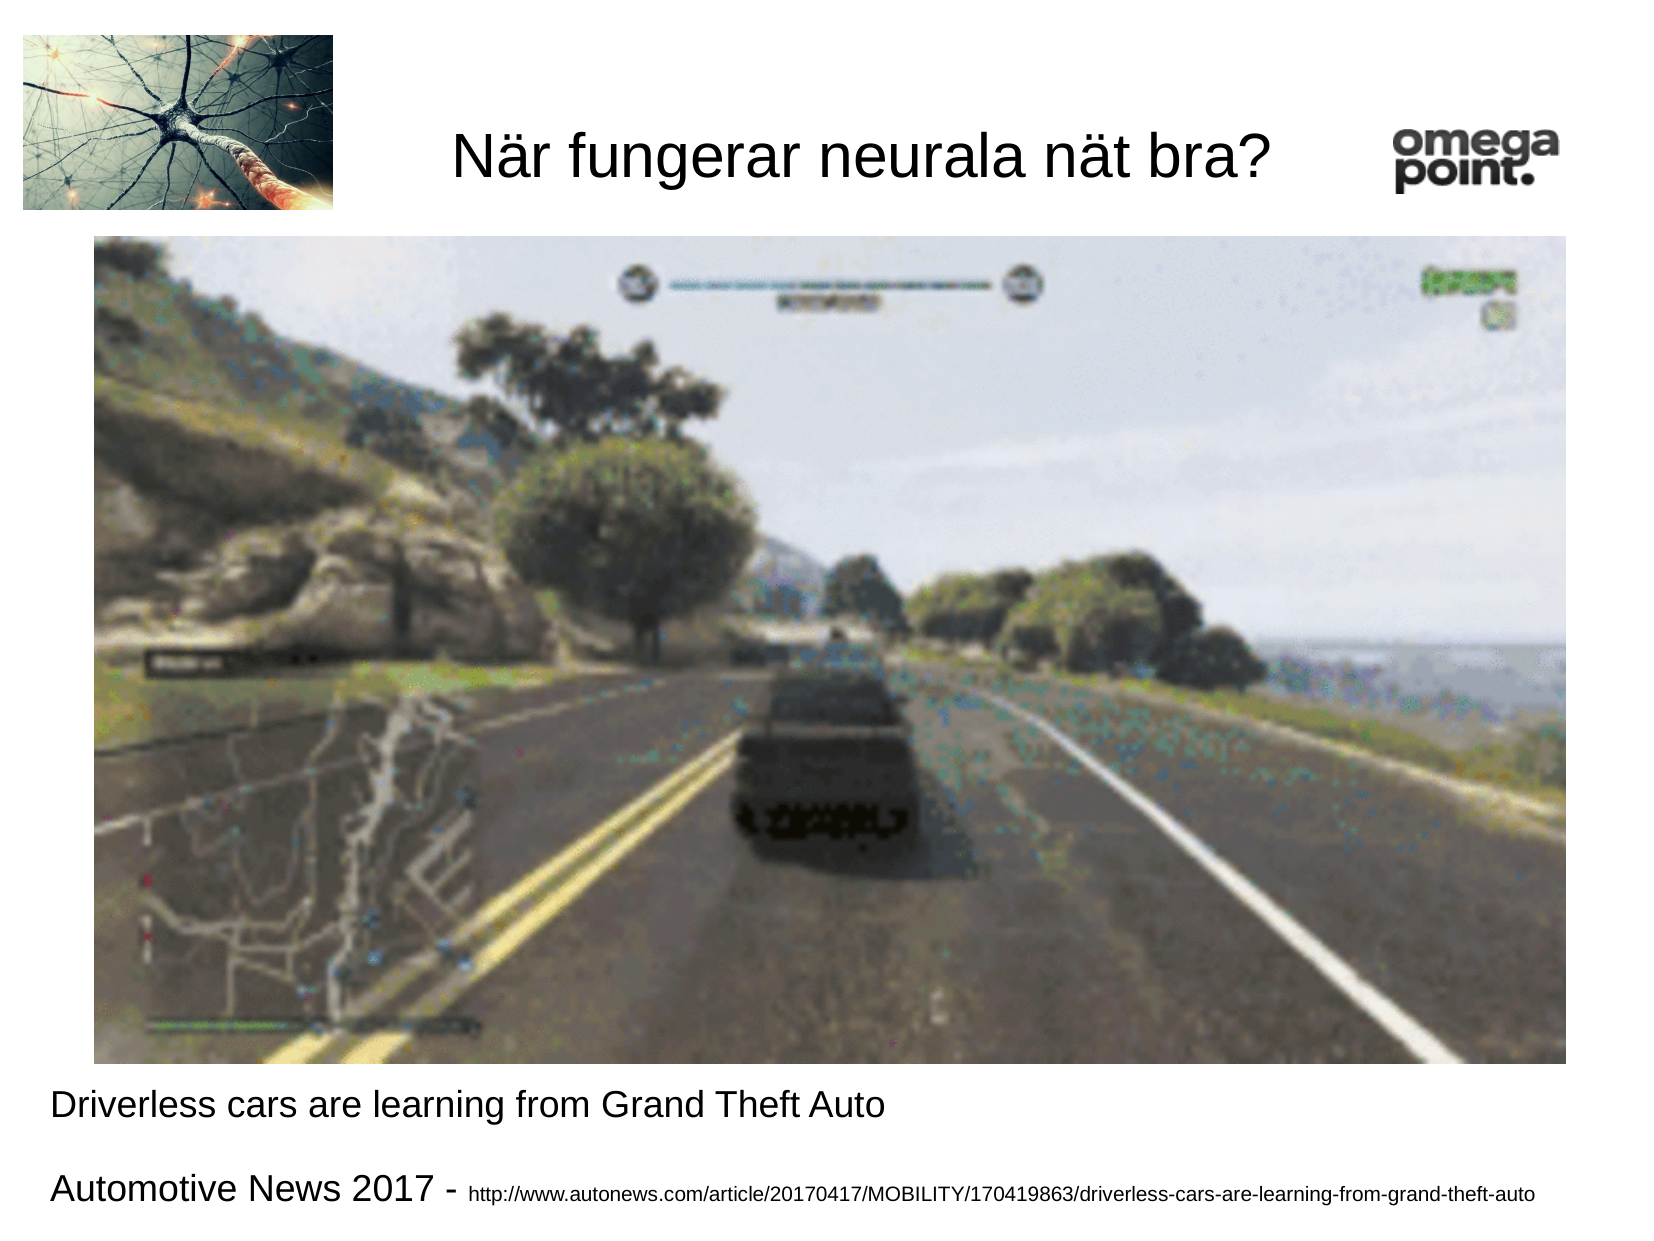

# När fungerar neurala nät bra?
Driverless cars are learning from Grand Theft Auto
Automotive News 2017 - http://www.autonews.com/article/20170417/MOBILITY/170419863/driverless-cars-are-learning-from-grand-theft-auto